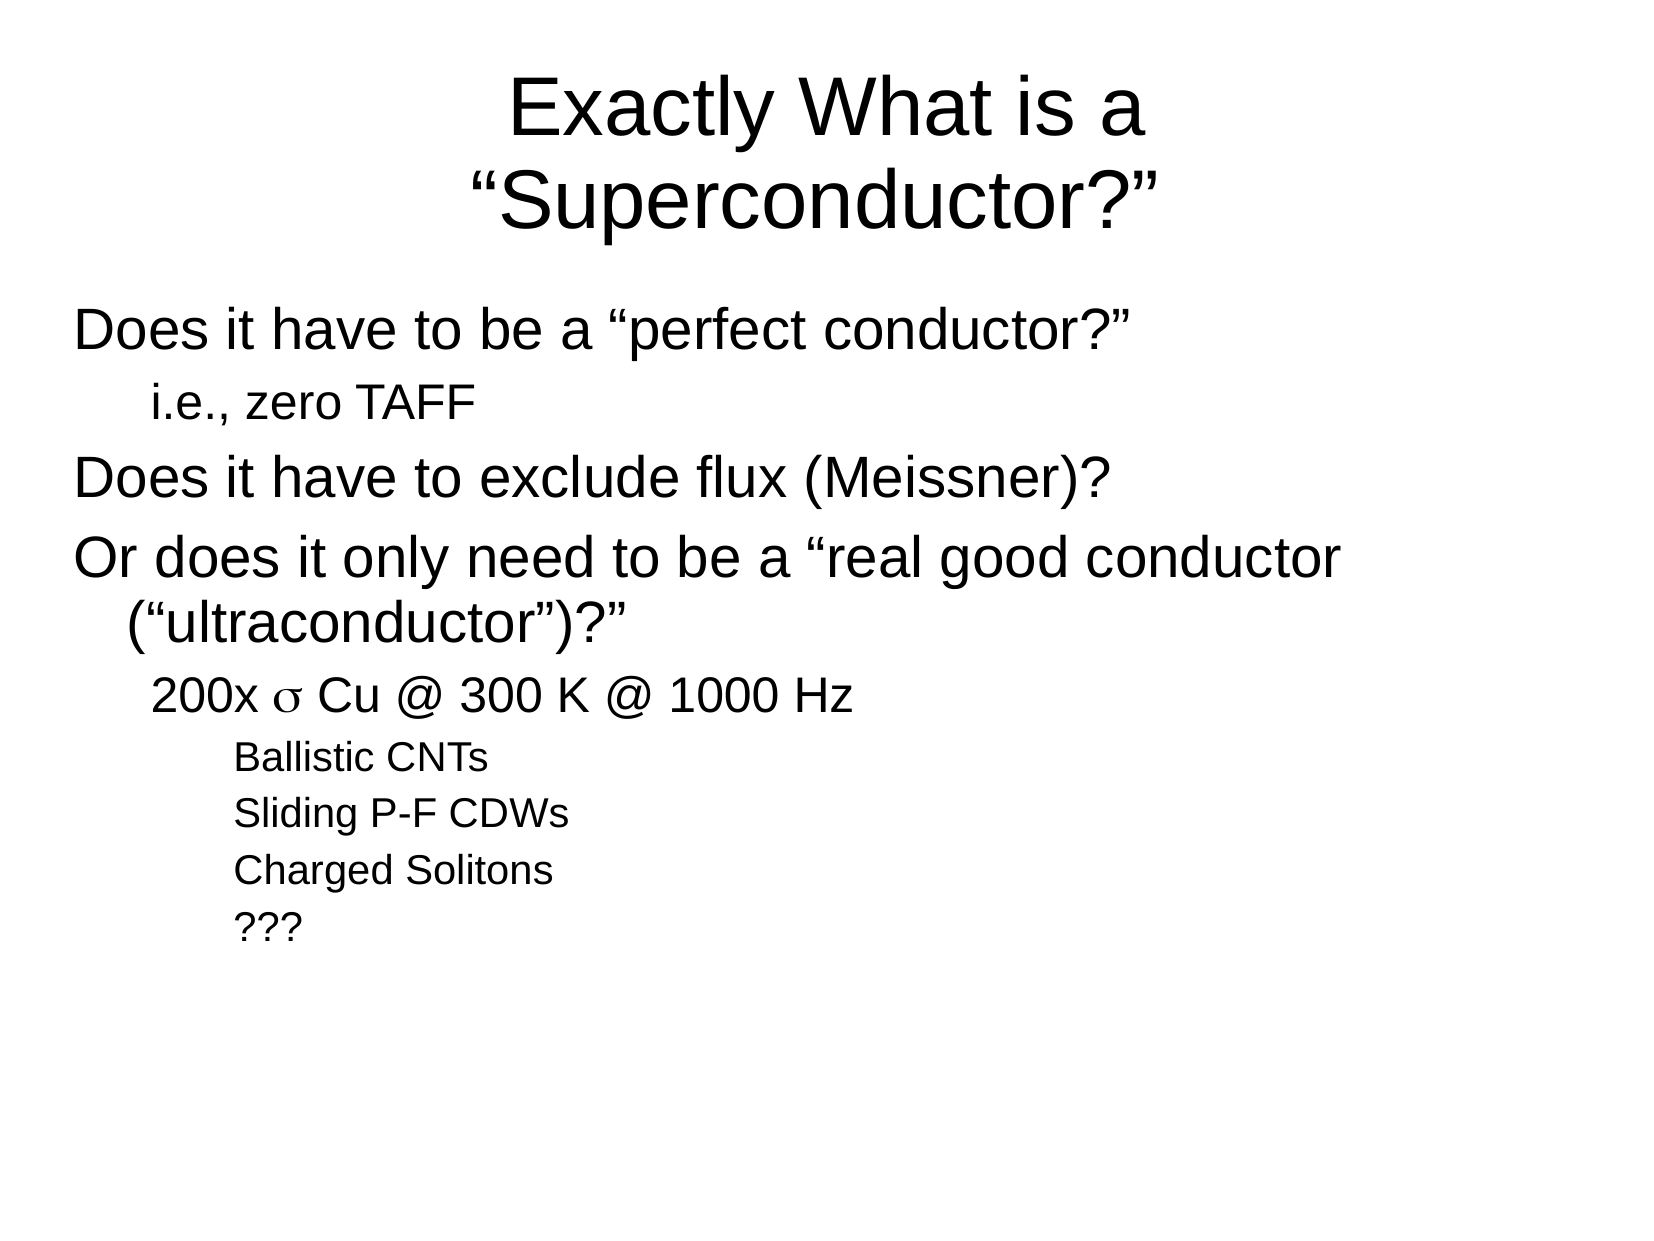

# Exactly What is a “Superconductor?”
Does it have to be a “perfect conductor?”
i.e., zero TAFF
Does it have to exclude flux (Meissner)?
Or does it only need to be a “real good conductor (“ultraconductor”)?”
200x  Cu @ 300 K @ 1000 Hz
Ballistic CNTs
Sliding P-F CDWs
Charged Solitons
???